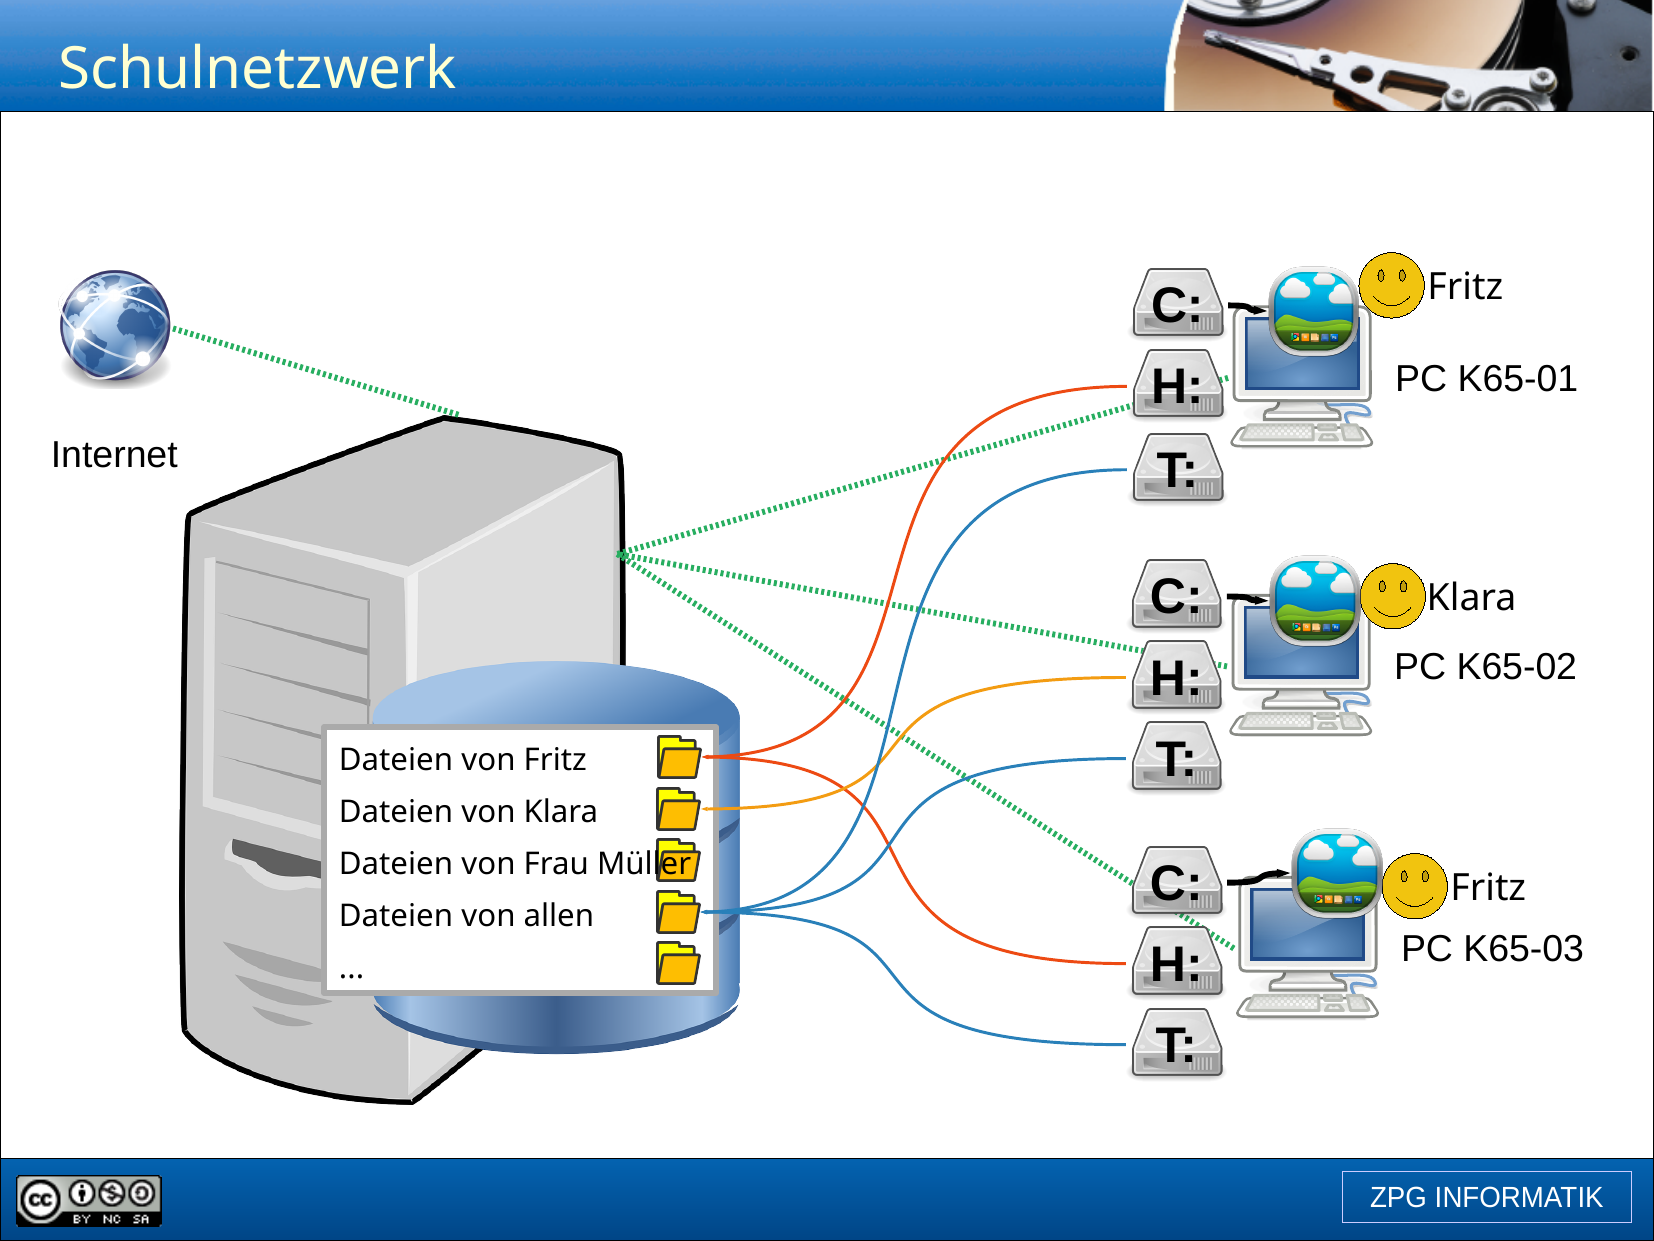

# Schulnetzwerk
		Fritz
Internet
C:
					PC K65-01
H:
T:
C:
		 Klara
					PC K65-02
H:
T:
Dateien von Fritz
Dateien von Klara
Dateien von Frau Müller
Dateien von allen
...
C:
		Fritz
					PC K65-03
H:
T:
3